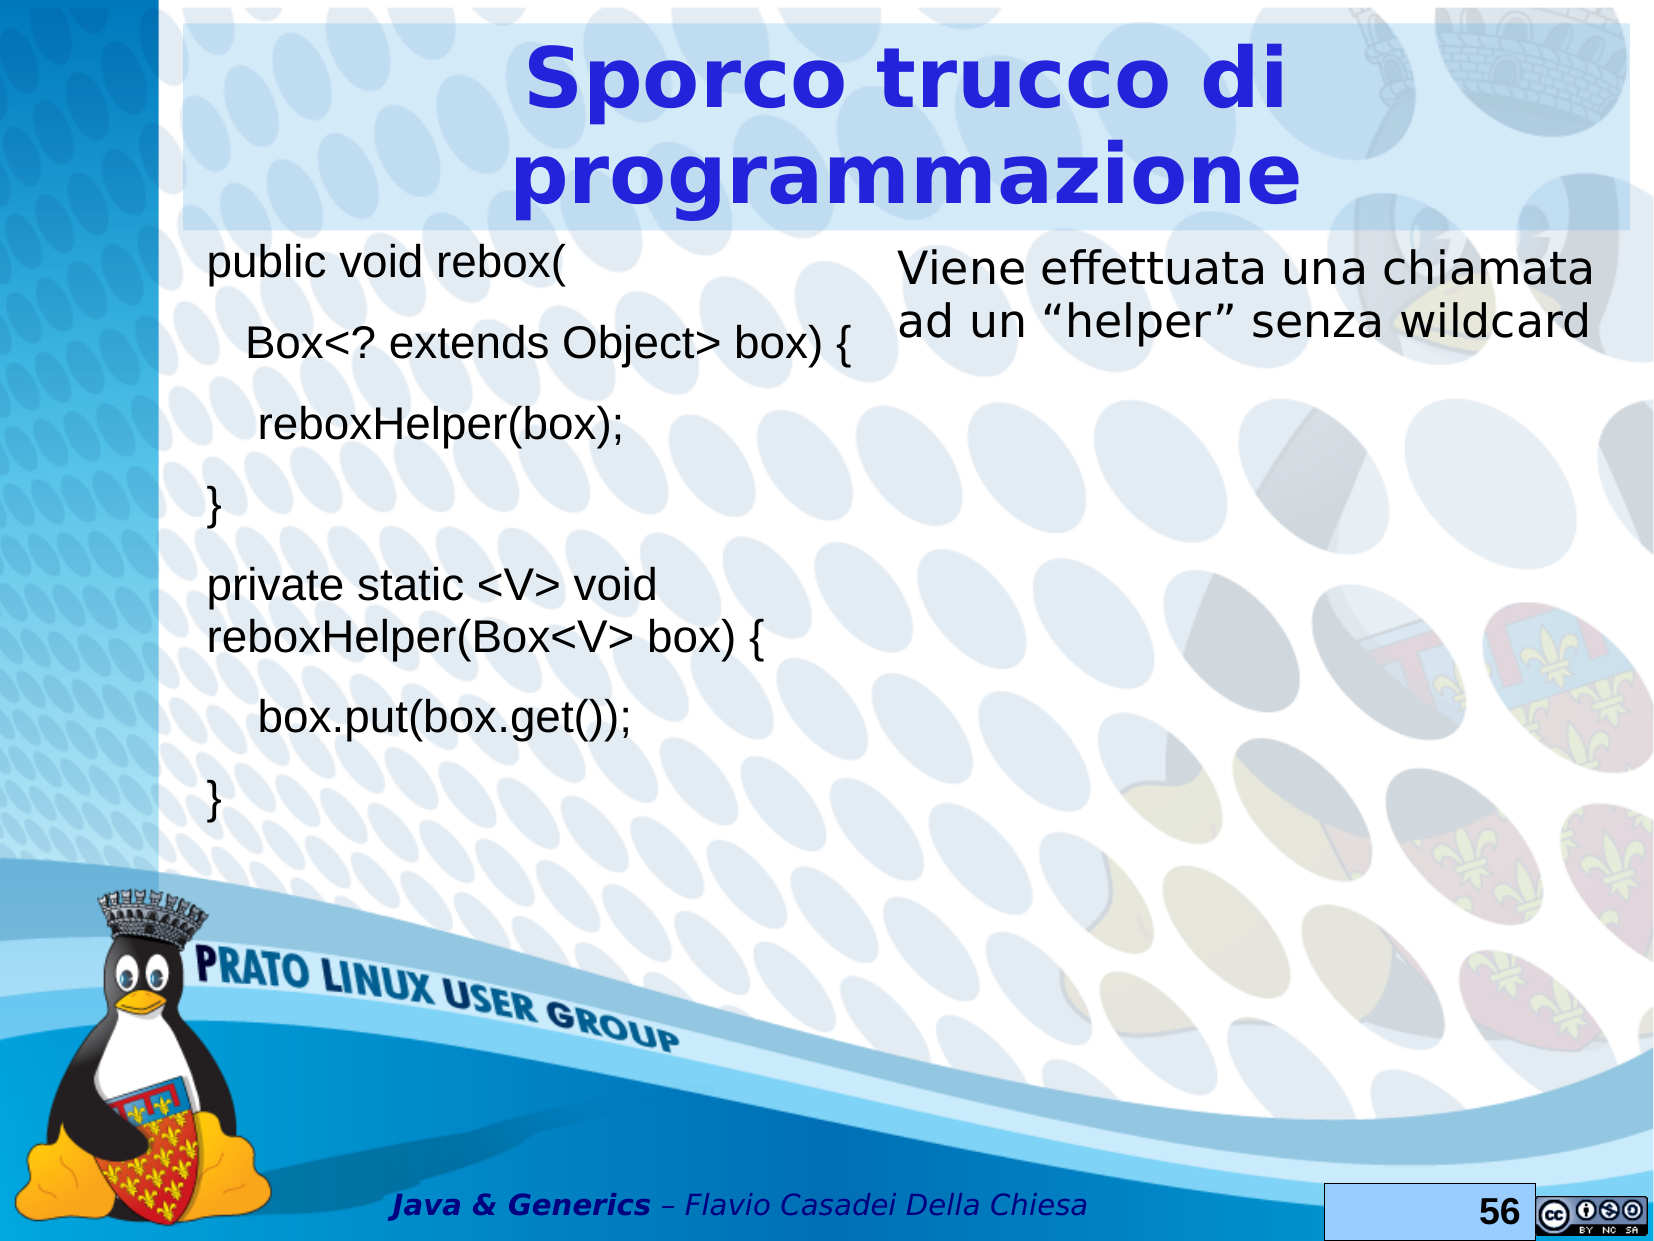

# Sporco trucco di programmazione
public void rebox(
 Box<? extends Object> box) {
 reboxHelper(box);
}
private static <V> void reboxHelper(Box<V> box) {
 box.put(box.get());
}
Viene effettuata una chiamata ad un “helper” senza wildcard